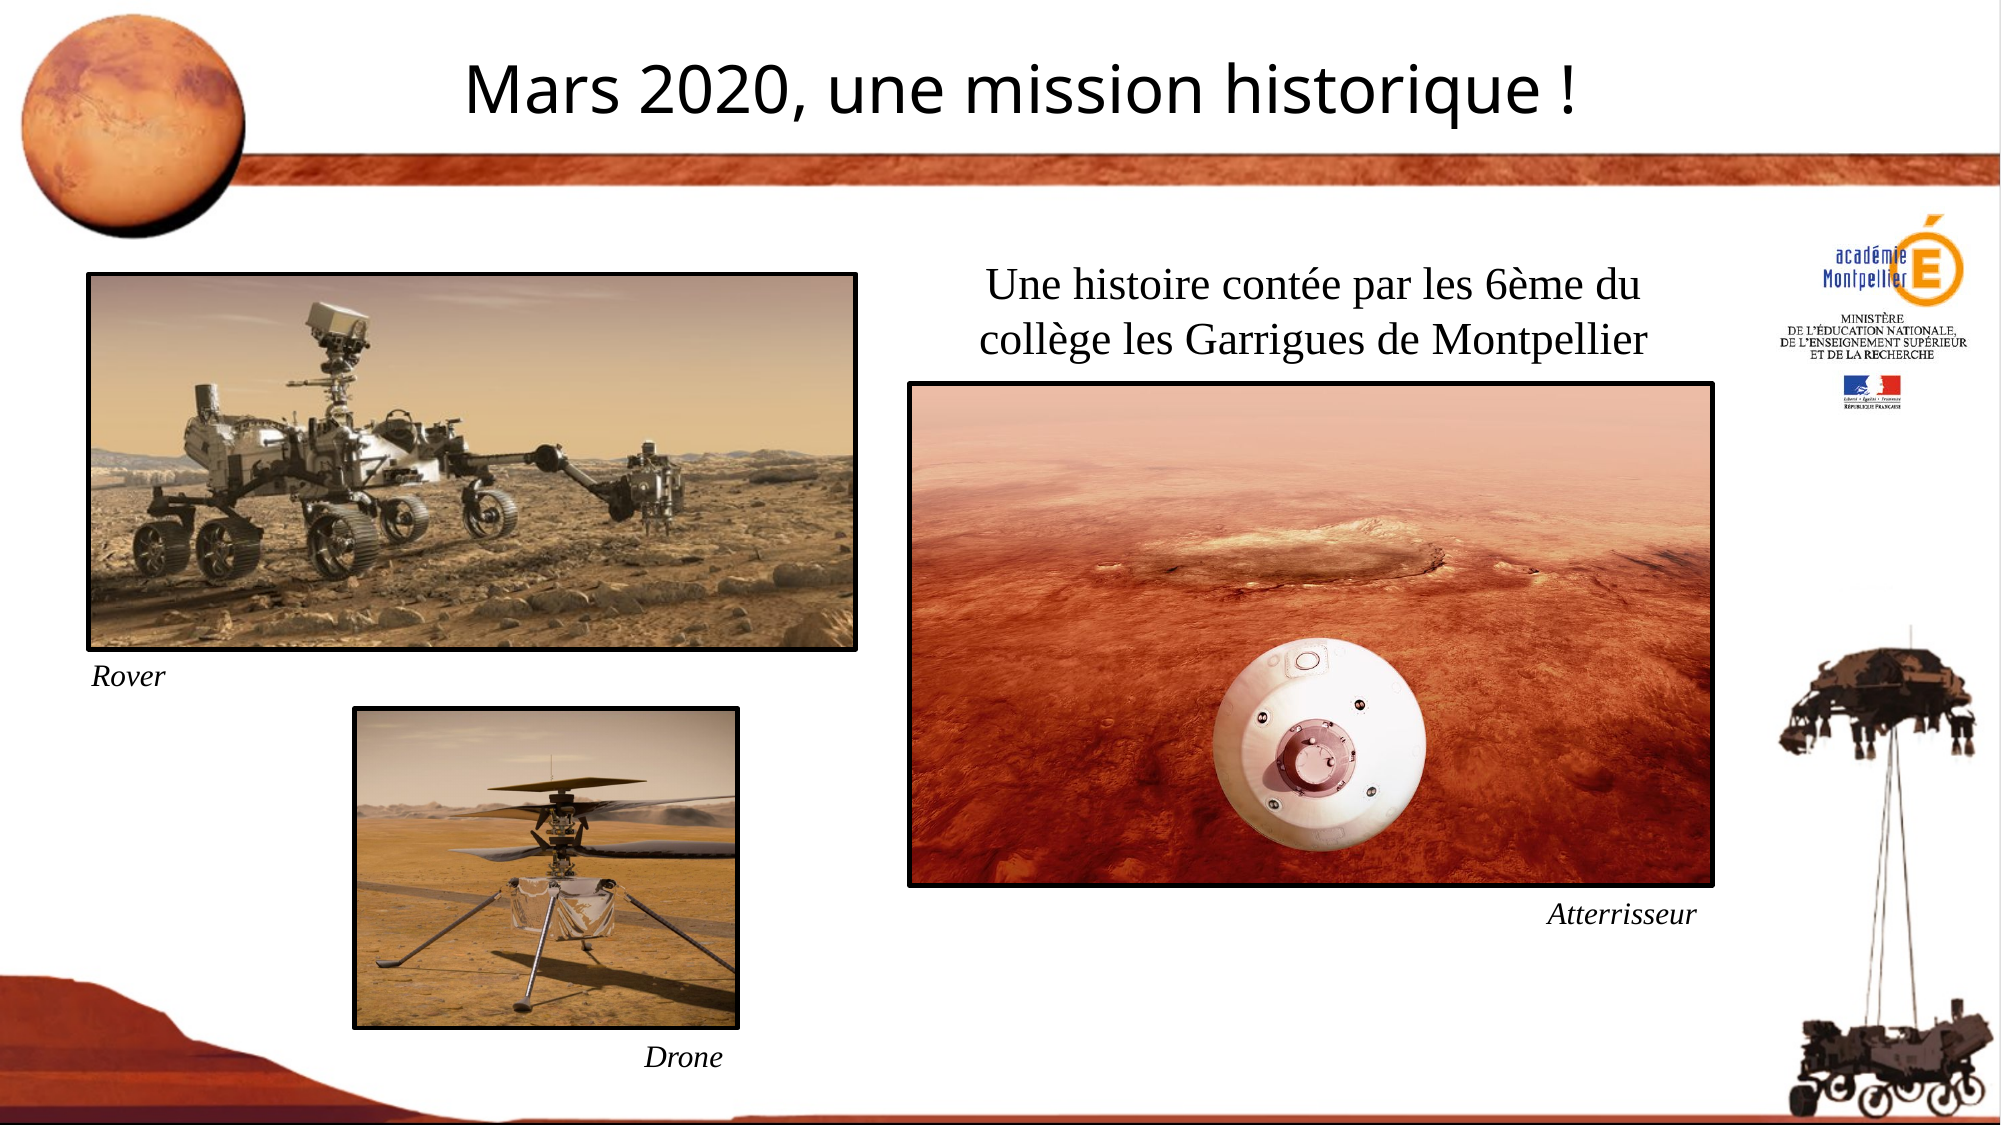

Mars 2020, une mission historique !
Une histoire contée par les 6ème du collège les Garrigues de Montpellier
Rover
Atterrisseur
Drone